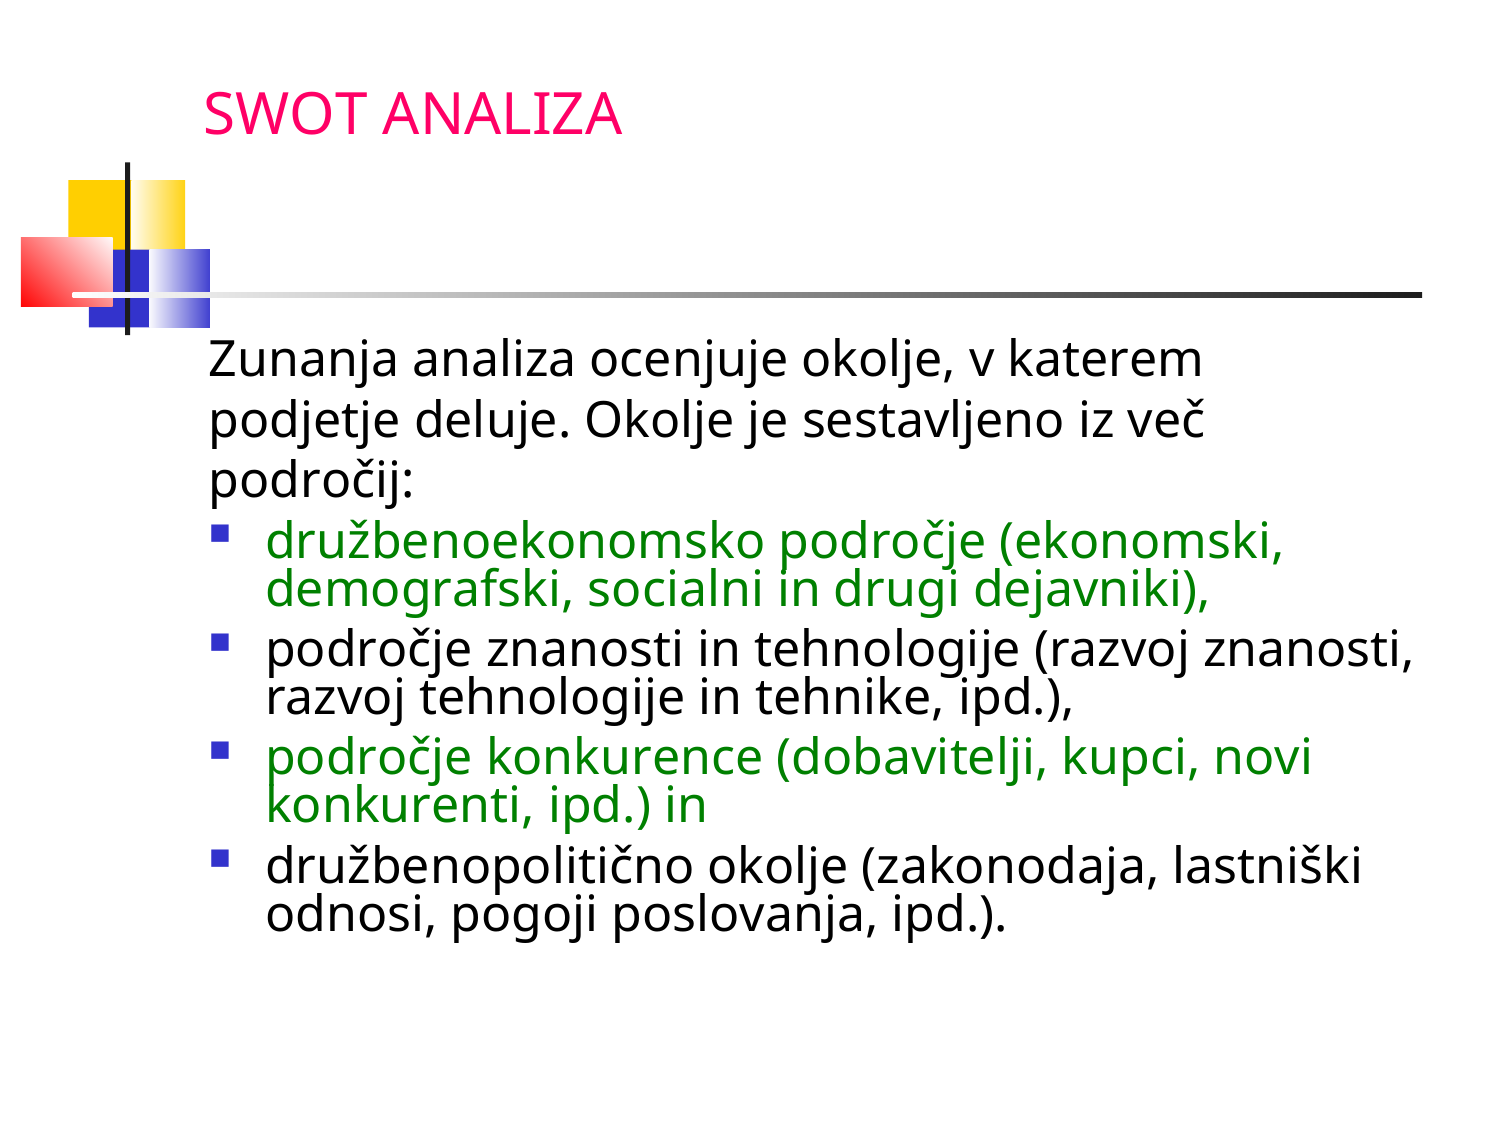

# SWOT ANALIZA
Zunanja analiza ocenjuje okolje, v katerem
podjetje deluje. Okolje je sestavljeno iz več
področij:
družbenoekonomsko področje (ekonomski, demografski, socialni in drugi dejavniki),
področje znanosti in tehnologije (razvoj znanosti, razvoj tehnologije in tehnike, ipd.),
področje konkurence (dobavitelji, kupci, novi konkurenti, ipd.) in
družbenopolitično okolje (zakonodaja, lastniški odnosi, pogoji poslovanja, ipd.).